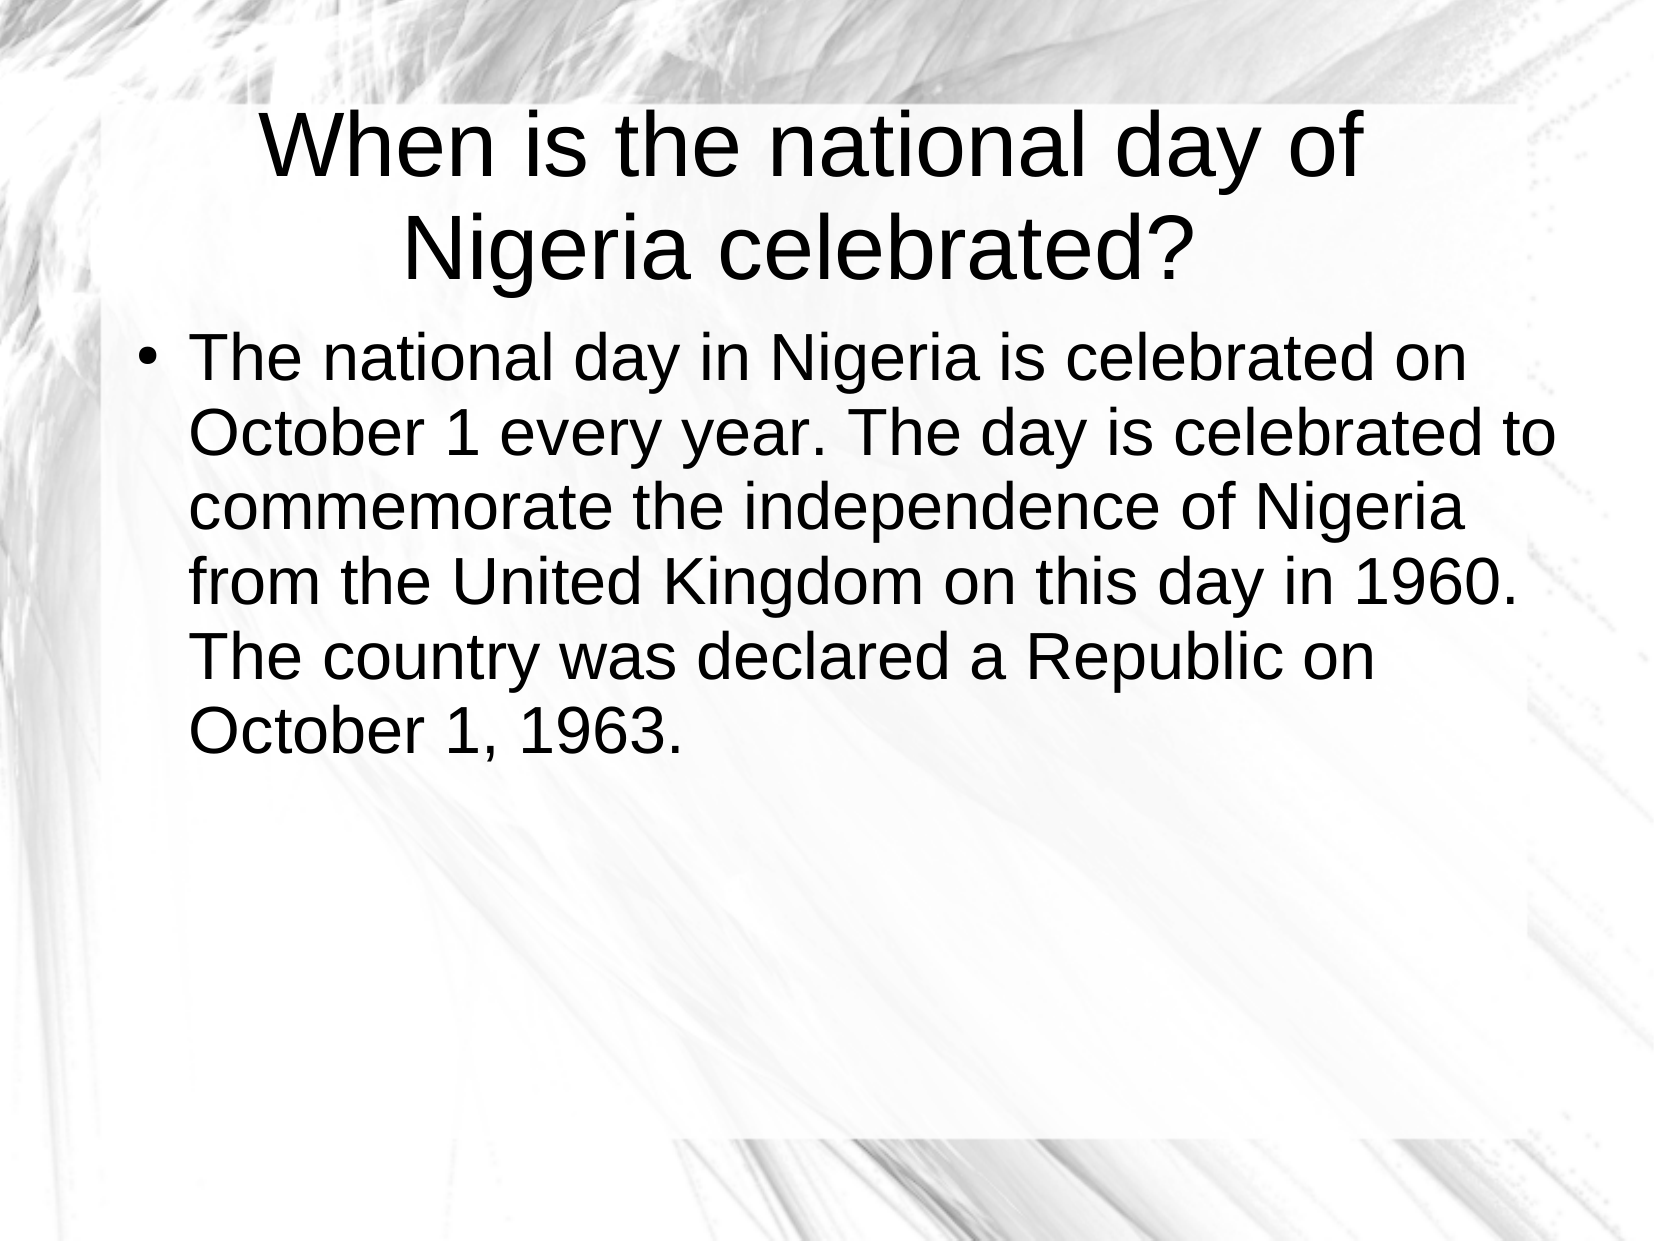

# When is the national day of Nigeria celebrated?
The national day in Nigeria is celebrated on October 1 every year. The day is celebrated to commemorate the independence of Nigeria from the United Kingdom on this day in 1960. The country was declared a Republic on October 1, 1963.